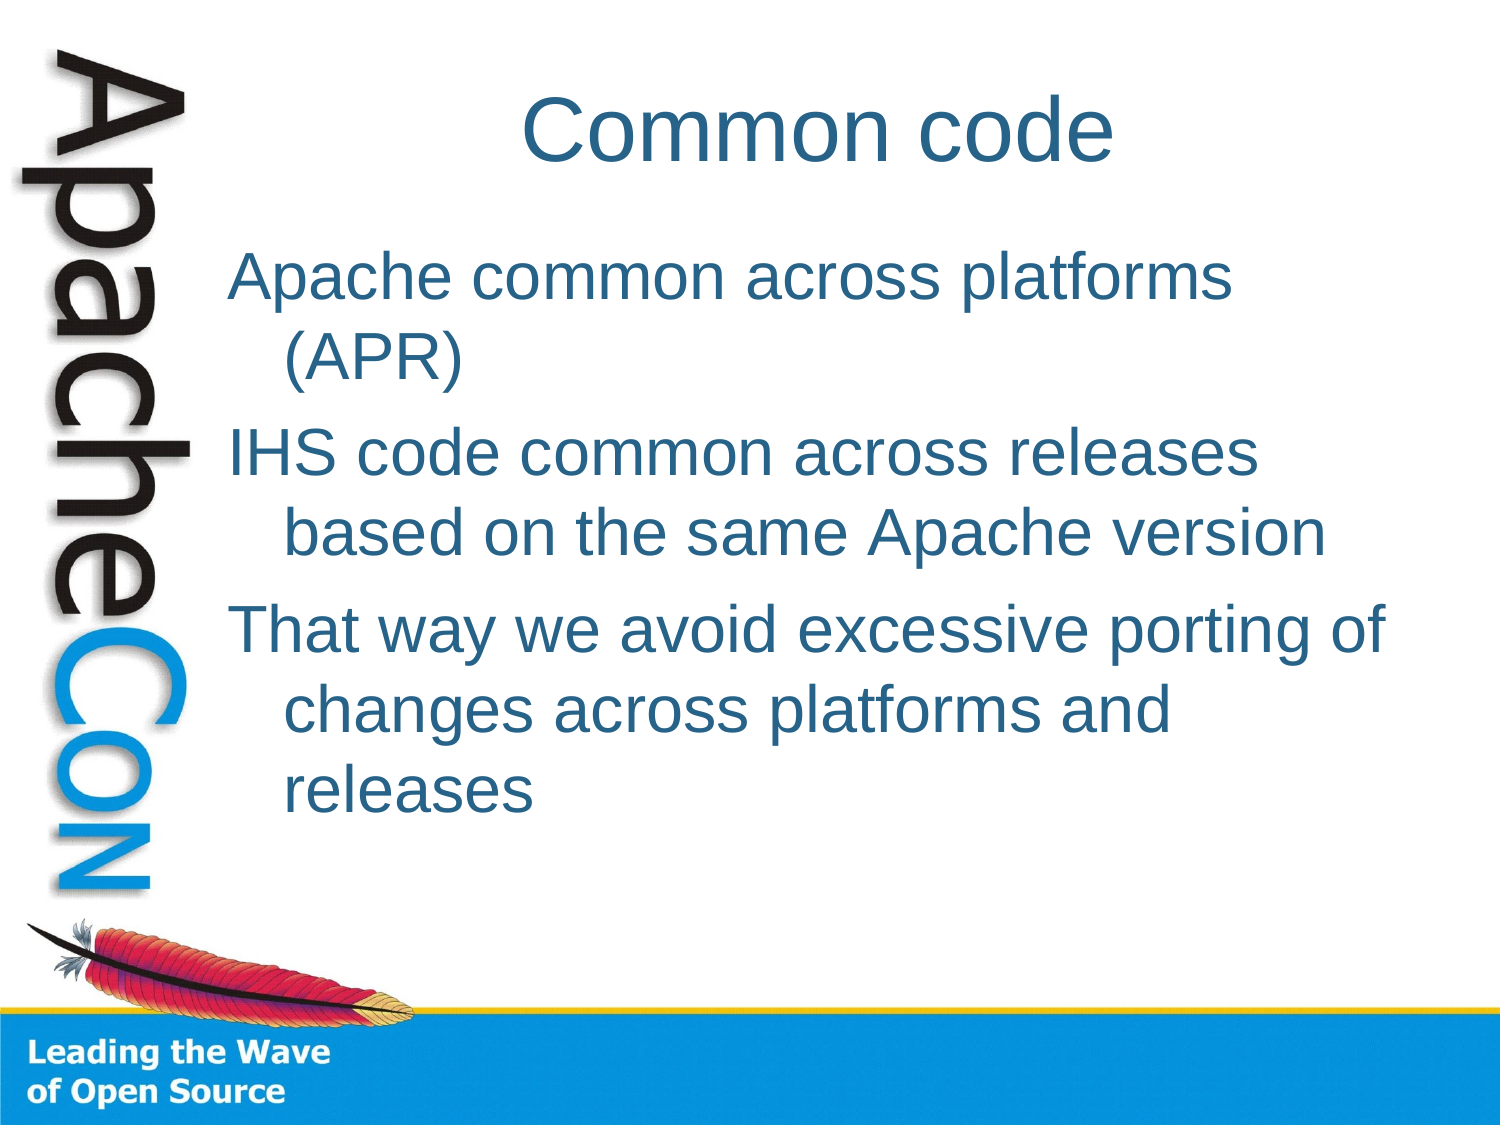

# Common code
Apache common across platforms (APR)
IHS code common across releases based on the same Apache version
That way we avoid excessive porting of changes across platforms and releases